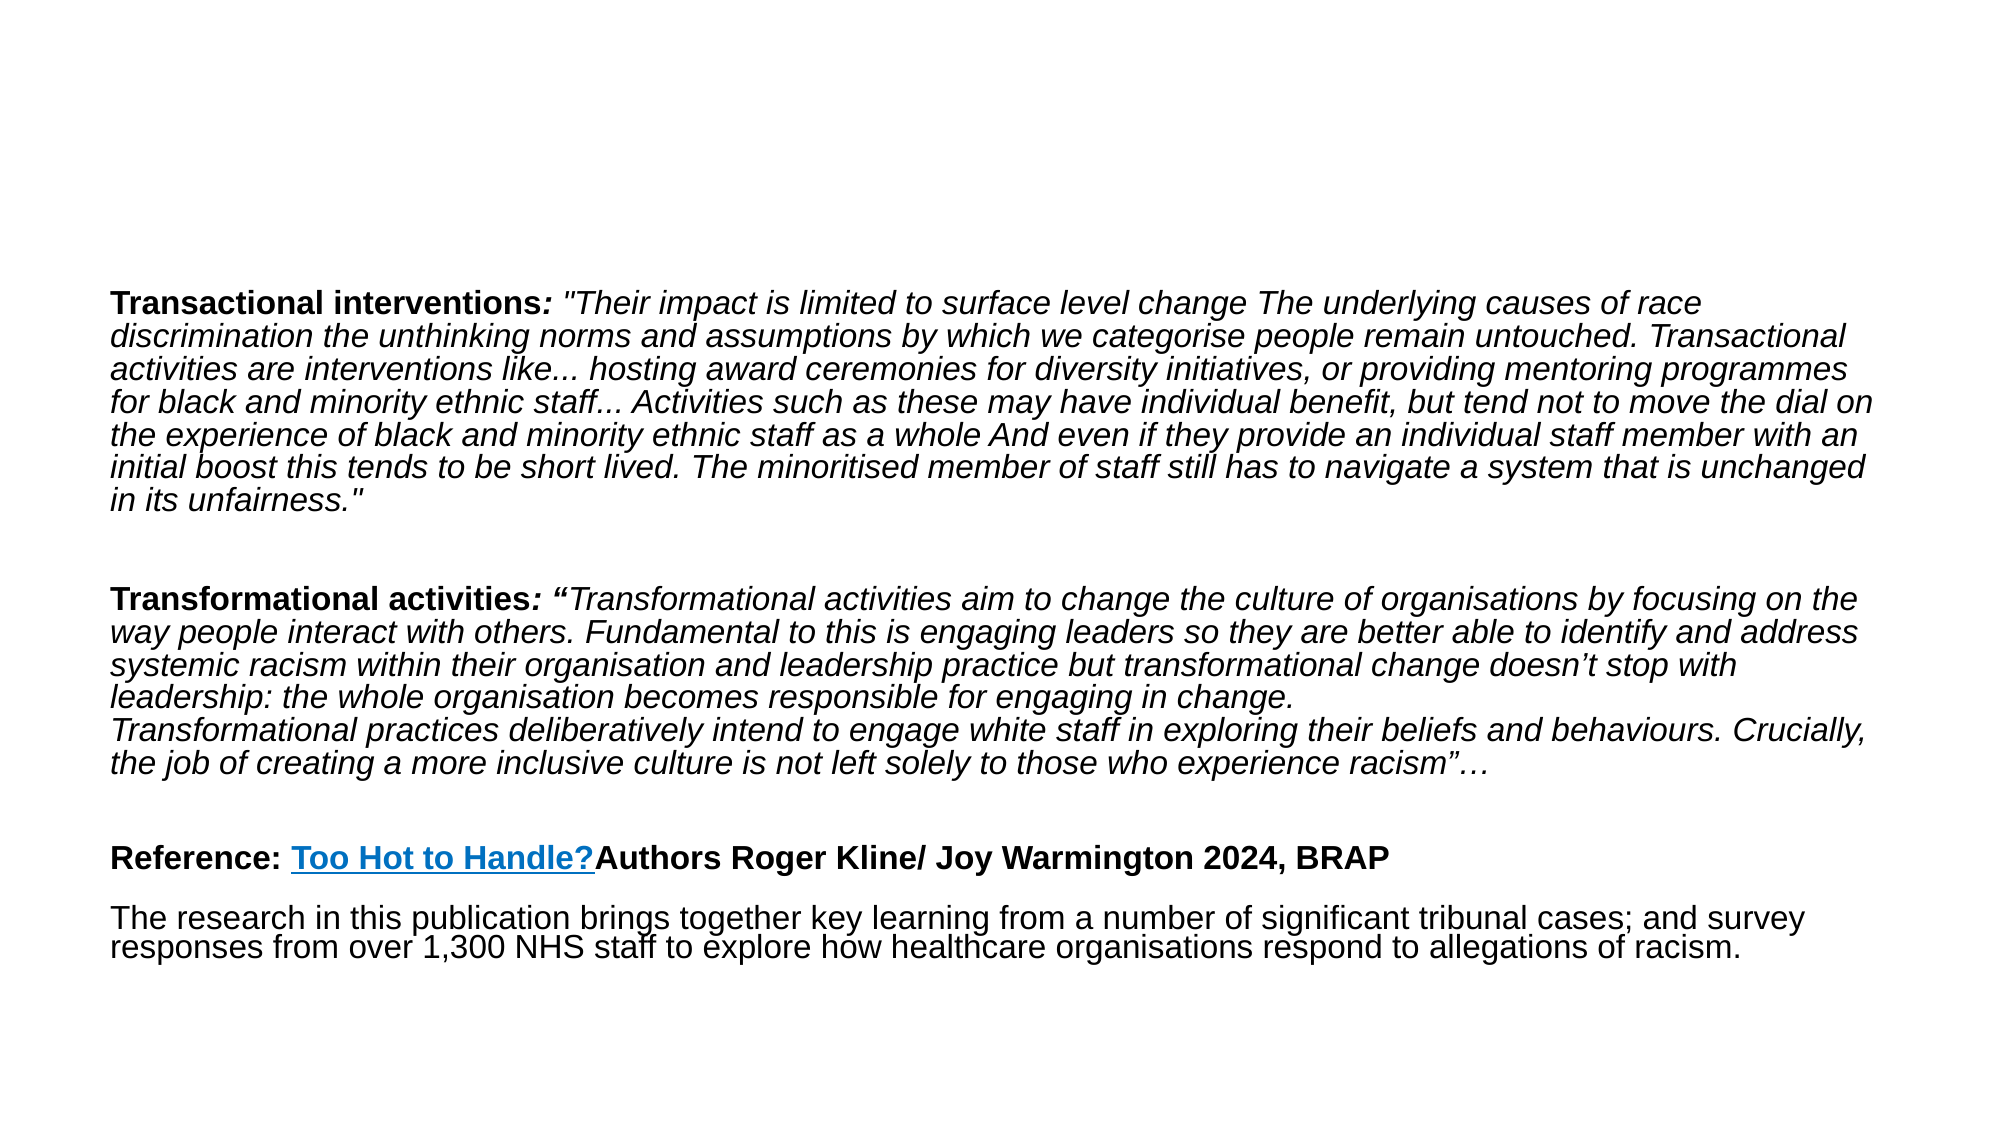

# Evidence based considerations - Reference
Transactional interventions: "Their impact is limited to surface level change The underlying causes of race discrimination the unthinking norms and assumptions by which we categorise people remain untouched. Transactional activities are interventions like... hosting award ceremonies for diversity initiatives, or providing mentoring programmes for black and minority ethnic staff... Activities such as these may have individual benefit, but tend not to move the dial on the experience of black and minority ethnic staff as a whole And even if they provide an individual staff member with an initial boost this tends to be short lived. The minoritised member of staff still has to navigate a system that is unchanged in its unfairness." ​
​
Transformational activities: “Transformational activities aim to change the culture of organisations by focusing on the way people interact with others. Fundamental to this is engaging leaders so they are better able to identify and address systemic racism within their organisation and leadership practice but transformational change doesn’t stop with leadership: the whole organisation becomes responsible for engaging in change.​
Transformational practices deliberatively intend to engage white staff in exploring their beliefs and behaviours. Crucially, the job of creating a more inclusive culture is not left solely to those who experience racism”… ​
​
Reference: Too Hot to Handle?Authors Roger Kline/ Joy Warmington 2024, BRAP
The research in this publication brings together key learning from a number of significant tribunal cases; and survey responses from over 1,300 NHS staff to explore how healthcare organisations respond to allegations of racism.